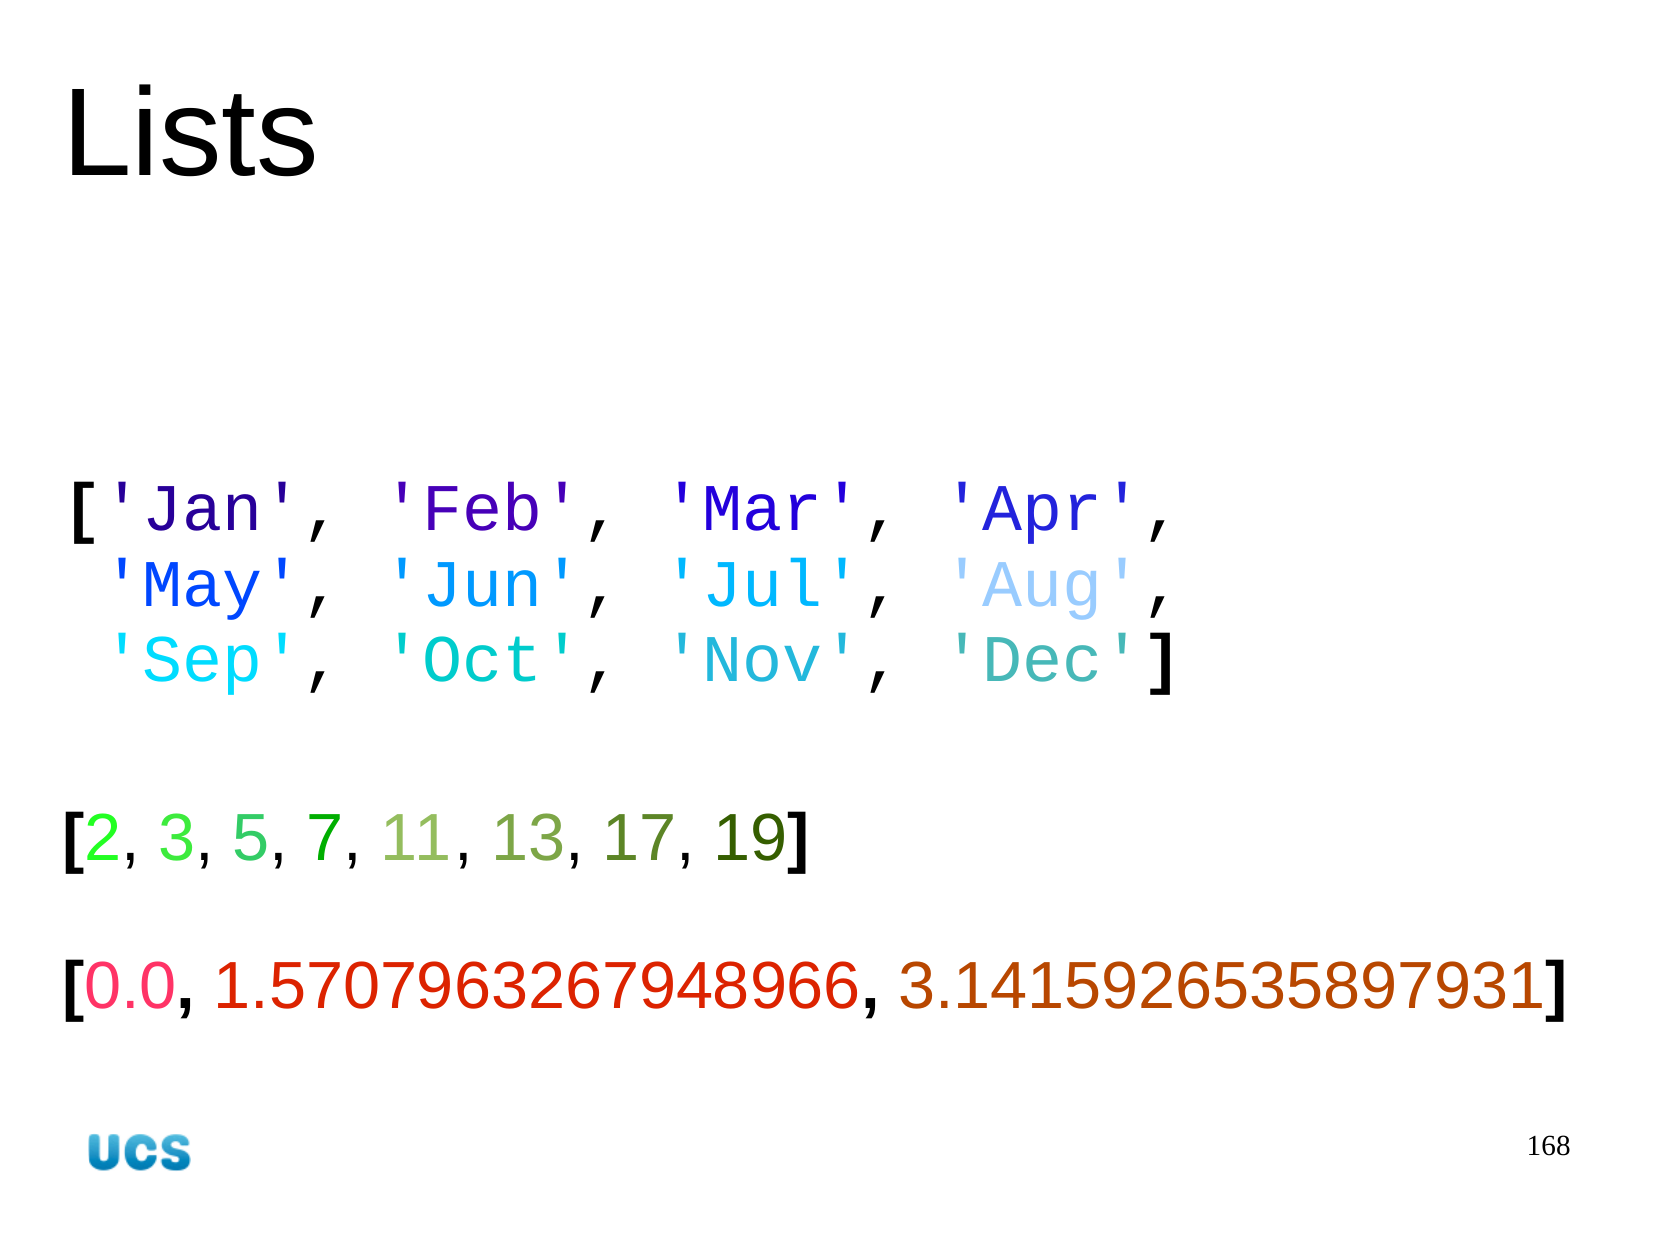

Lists
['Jan', 'Feb', 'Mar', 'Apr',
 'May', 'Jun', 'Jul', 'Aug',
 'Sep', 'Oct', 'Nov', 'Dec']
[2, 3, 5, 7, 11, 13, 17, 19]
[0.0, 1.5707963267948966, 3.1415926535897931]
168